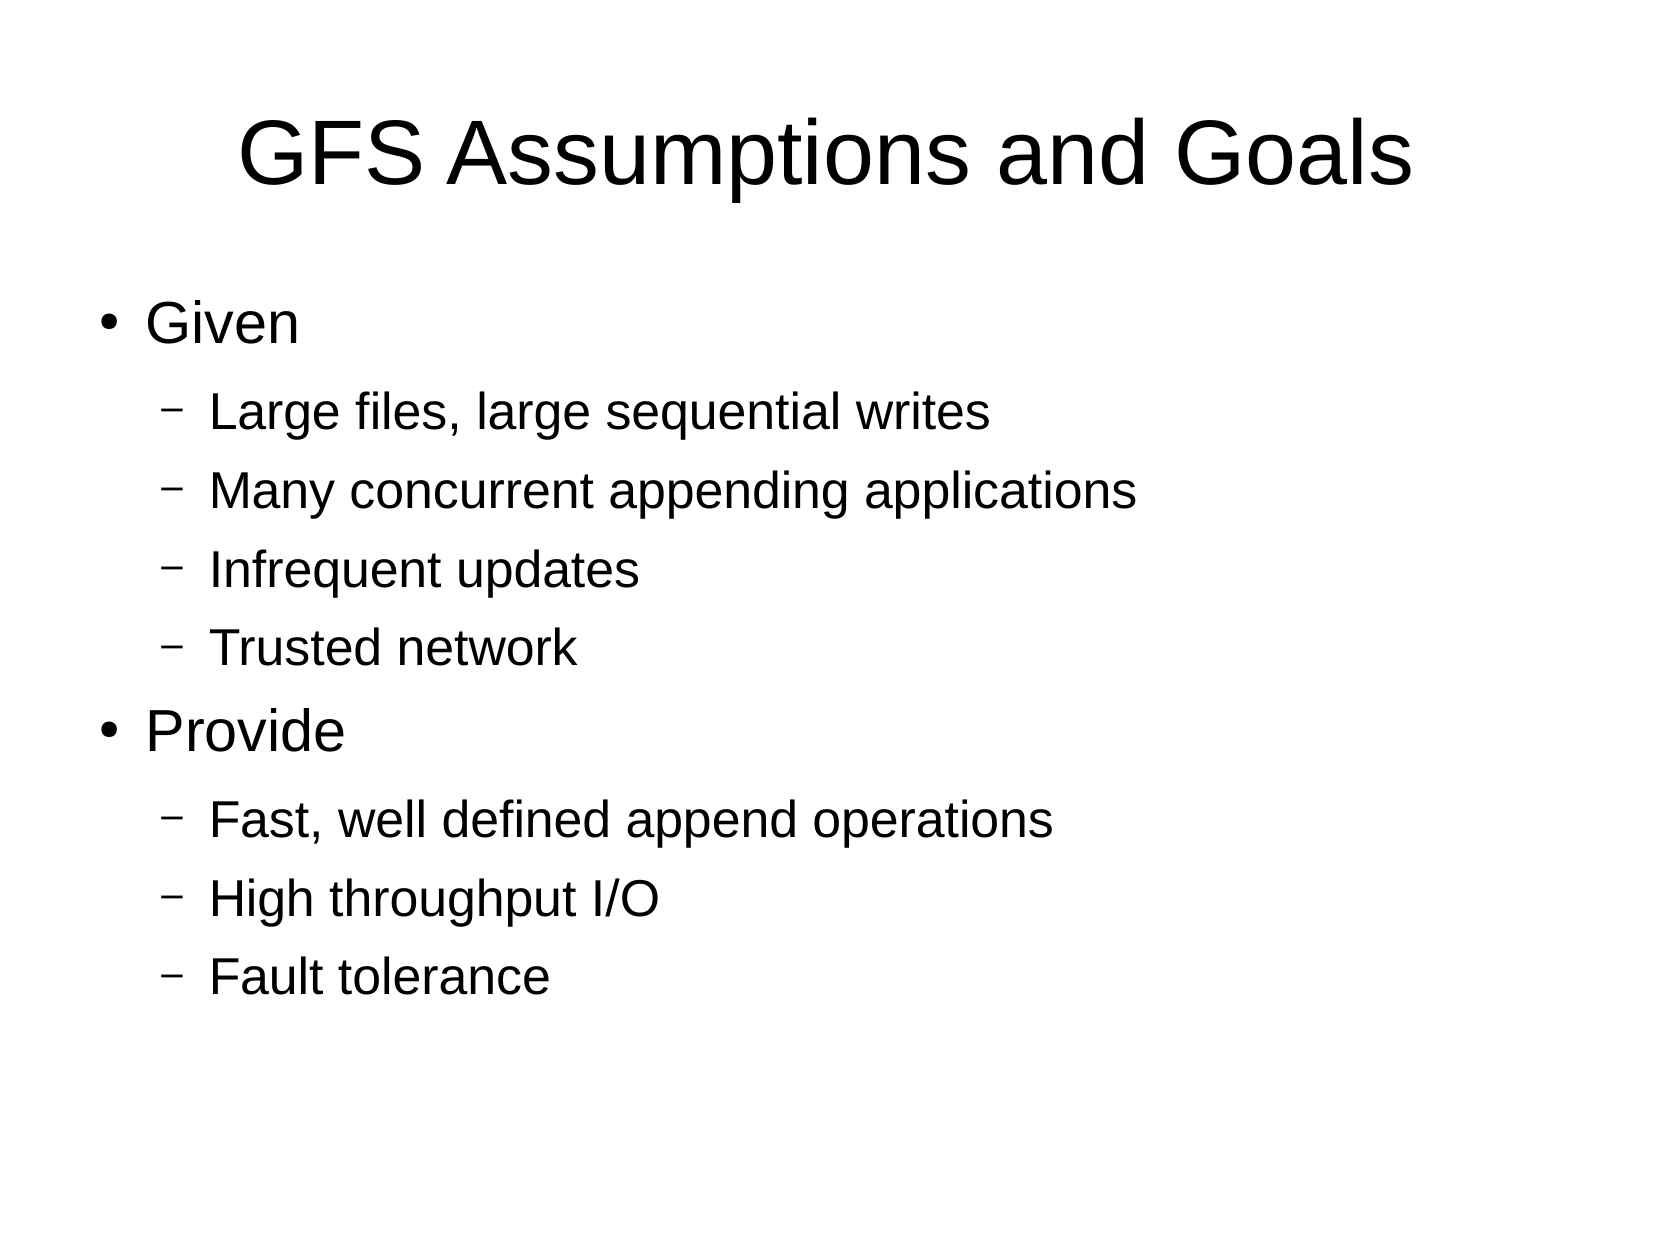

# GFS Assumptions and Goals
Given
Large files, large sequential writes
Many concurrent appending applications
Infrequent updates
Trusted network
Provide
Fast, well defined append operations
High throughput I/O
Fault tolerance